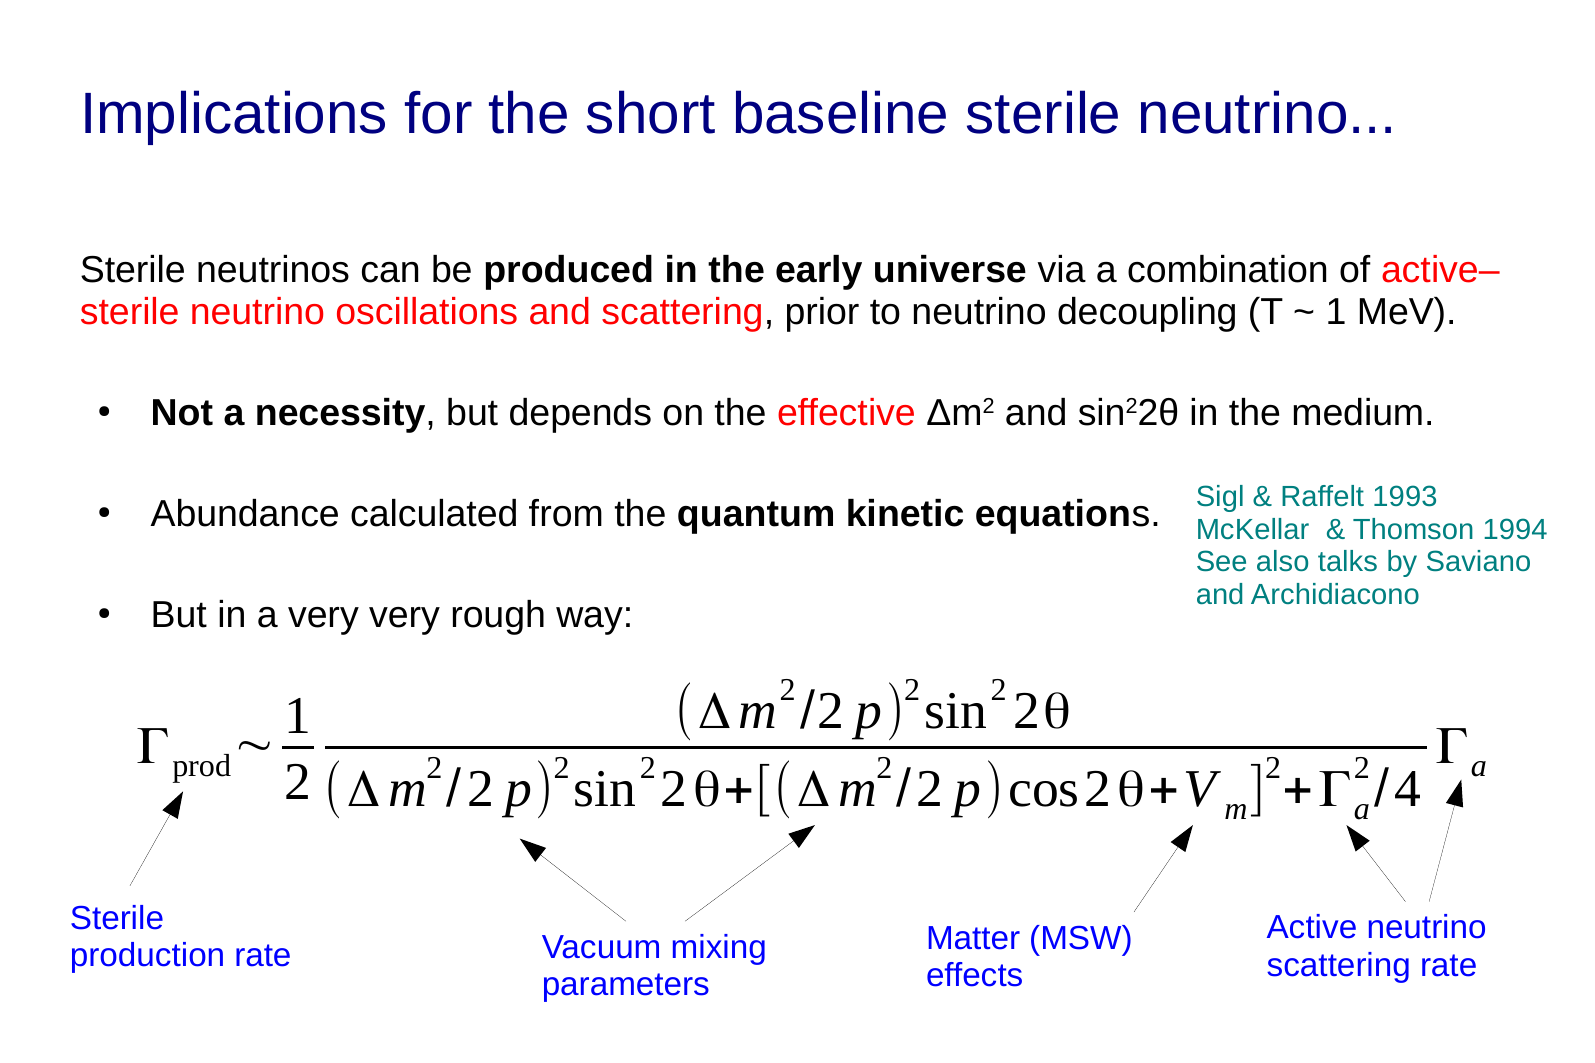

Implications for the short baseline sterile neutrino...
# Sterile neutrinos can be produced in the early universe via a combination of active–sterile neutrino oscillations and scattering, prior to neutrino decoupling (T ~ 1 MeV).
Not a necessity, but depends on the effective Δm2 and sin22θ in the medium.
Abundance calculated from the quantum kinetic equations.
But in a very very rough way:
Sigl & Raffelt 1993
McKellar & Thomson 1994
See also talks by Saviano
and Archidiacono
Sterile
production rate
Active neutrino
scattering rate
Matter (MSW)
effects
Vacuum mixing
parameters